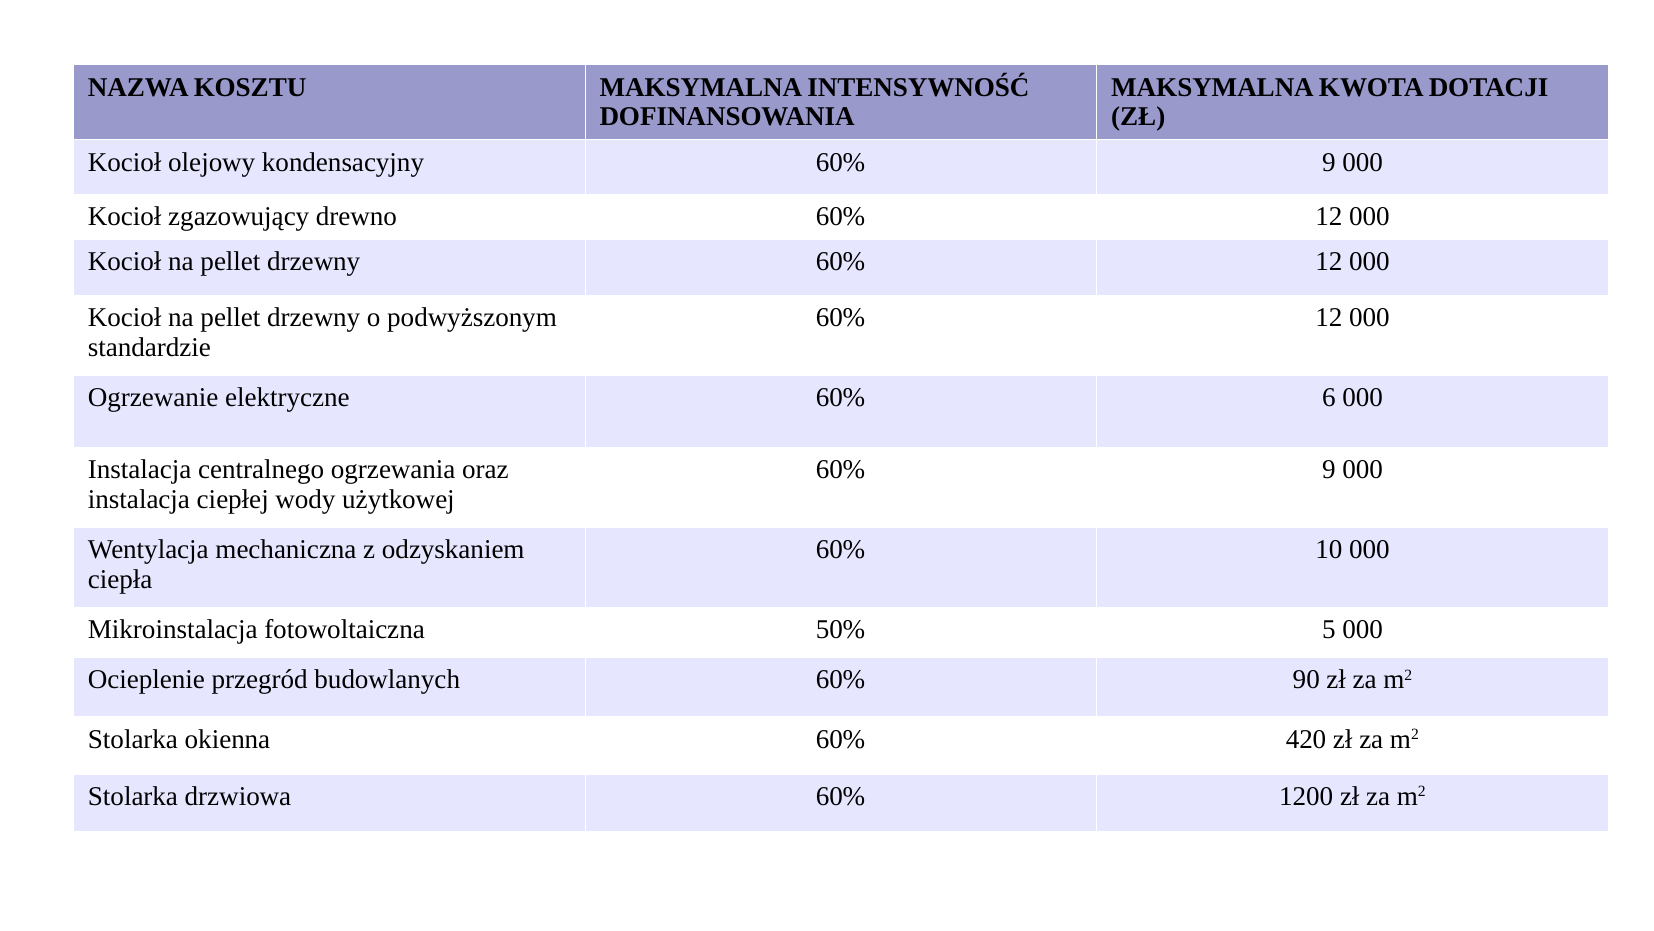

| NAZWA KOSZTU | MAKSYMALNA INTENSYWNOŚĆ DOFINANSOWANIA | MAKSYMALNA KWOTA DOTACJI (ZŁ) |
| --- | --- | --- |
| Kocioł olejowy kondensacyjny | 60% | 9 000 |
| Kocioł zgazowujący drewno | 60% | 12 000 |
| Kocioł na pellet drzewny | 60% | 12 000 |
| Kocioł na pellet drzewny o podwyższonym standardzie | 60% | 12 000 |
| Ogrzewanie elektryczne | 60% | 6 000 |
| Instalacja centralnego ogrzewania oraz instalacja ciepłej wody użytkowej | 60% | 9 000 |
| Wentylacja mechaniczna z odzyskaniem ciepła | 60% | 10 000 |
| Mikroinstalacja fotowoltaiczna | 50% | 5 000 |
| Ocieplenie przegród budowlanych | 60% | 90 zł za m2 |
| Stolarka okienna | 60% | 420 zł za m2 |
| Stolarka drzwiowa | 60% | 1200 zł za m2 |